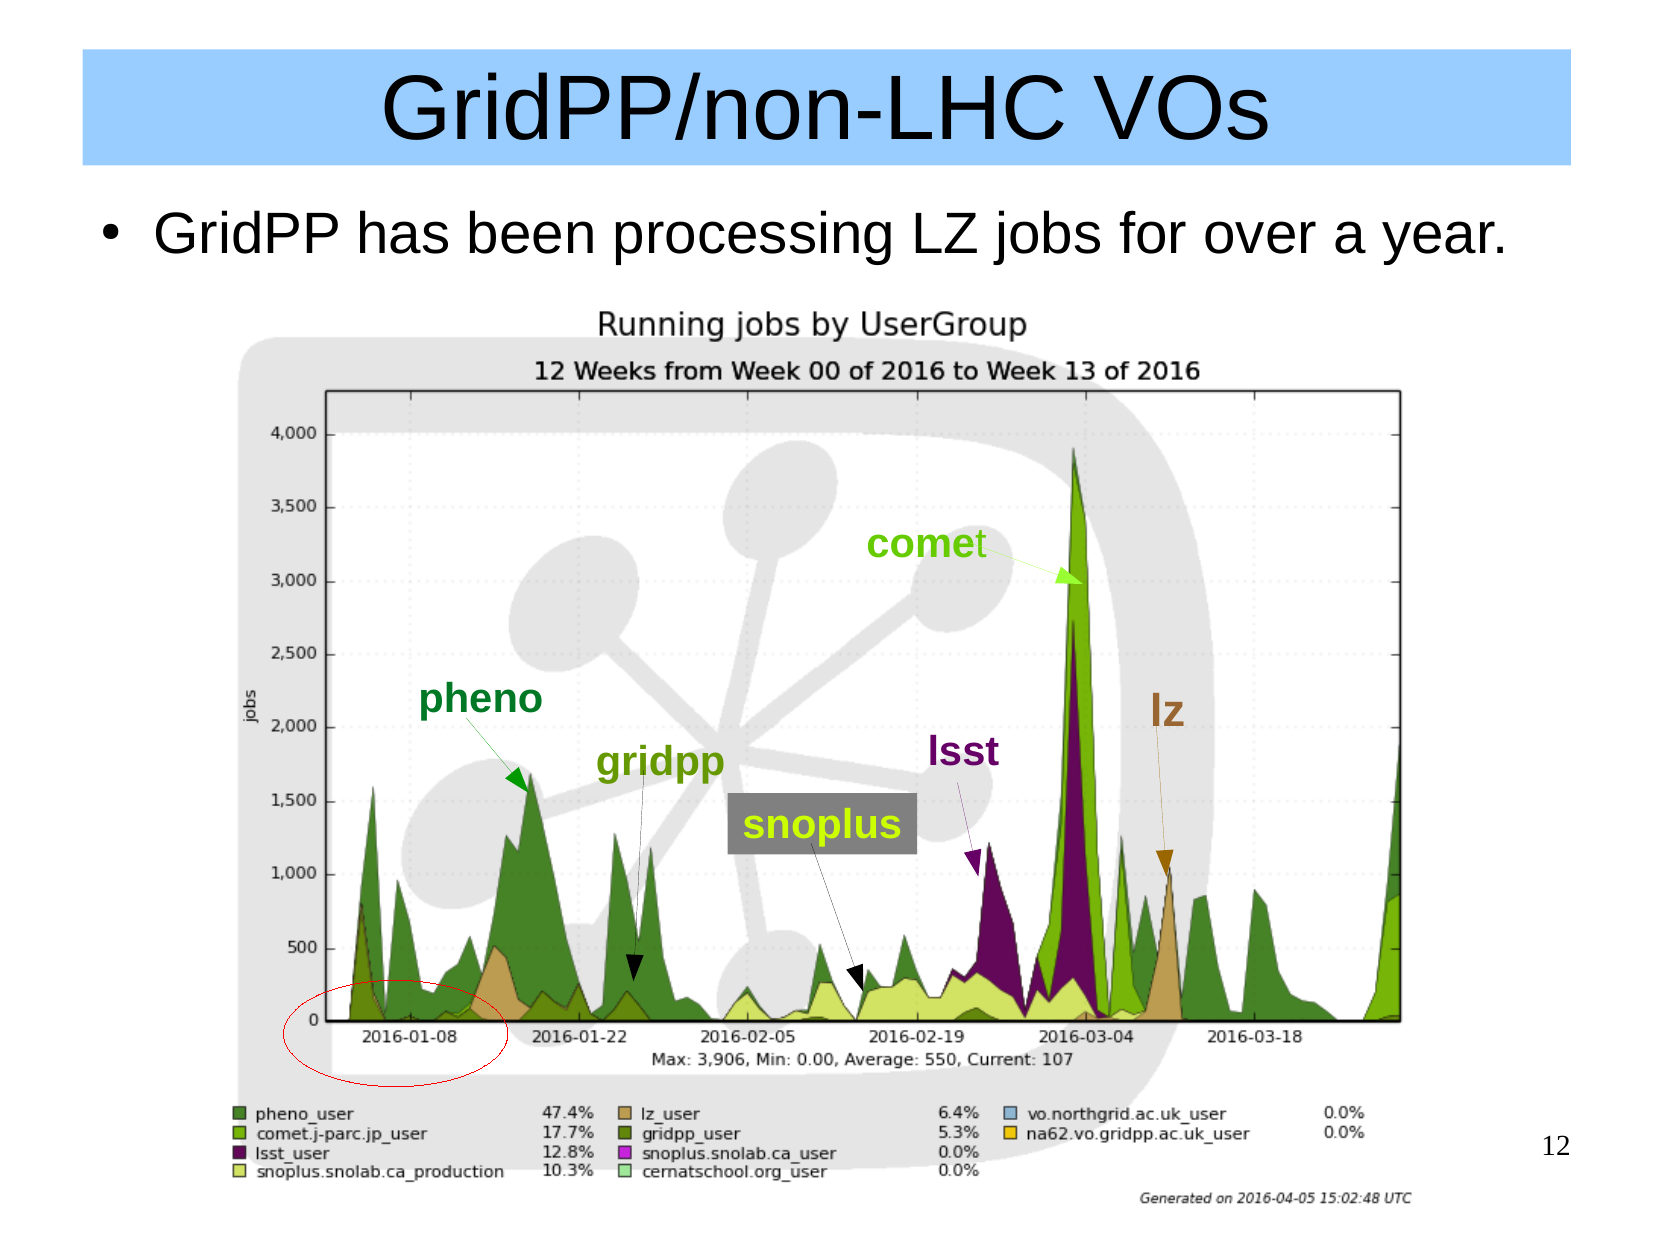

# GridPP/non-LHC VOs
GridPP has been processing LZ jobs for over a year.
comet
pheno
lz
lsst
gridpp
snoplus
12